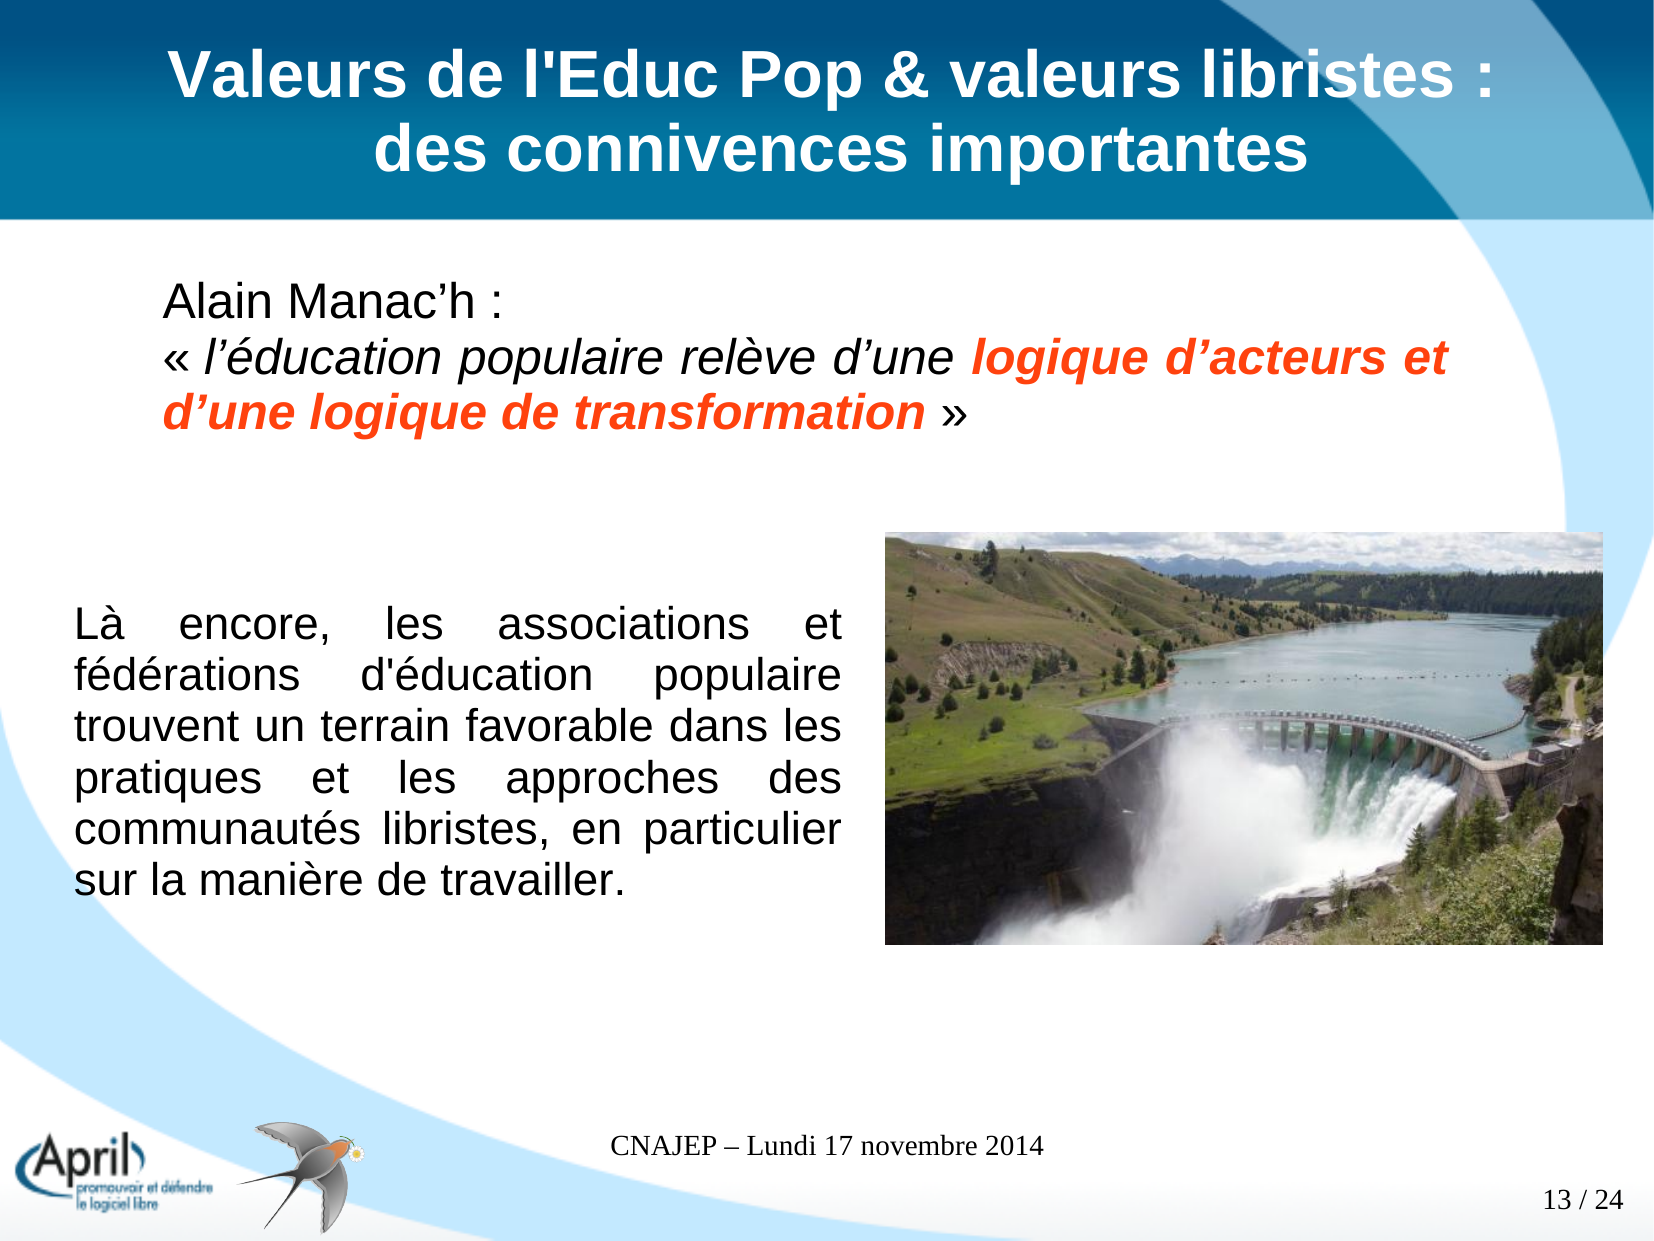

# Valeurs de l'Educ Pop & valeurs libristes : des connivences importantes
Alain Manac’h :
« l’éducation populaire relève d’une logique d’acteurs et d’une logique de transformation »
Là encore, les associations et fédérations d'éducation populaire trouvent un terrain favorable dans les pratiques et les approches des communautés libristes, en particulier sur la manière de travailler.
17 novembre 2014 - CNAJEP
13